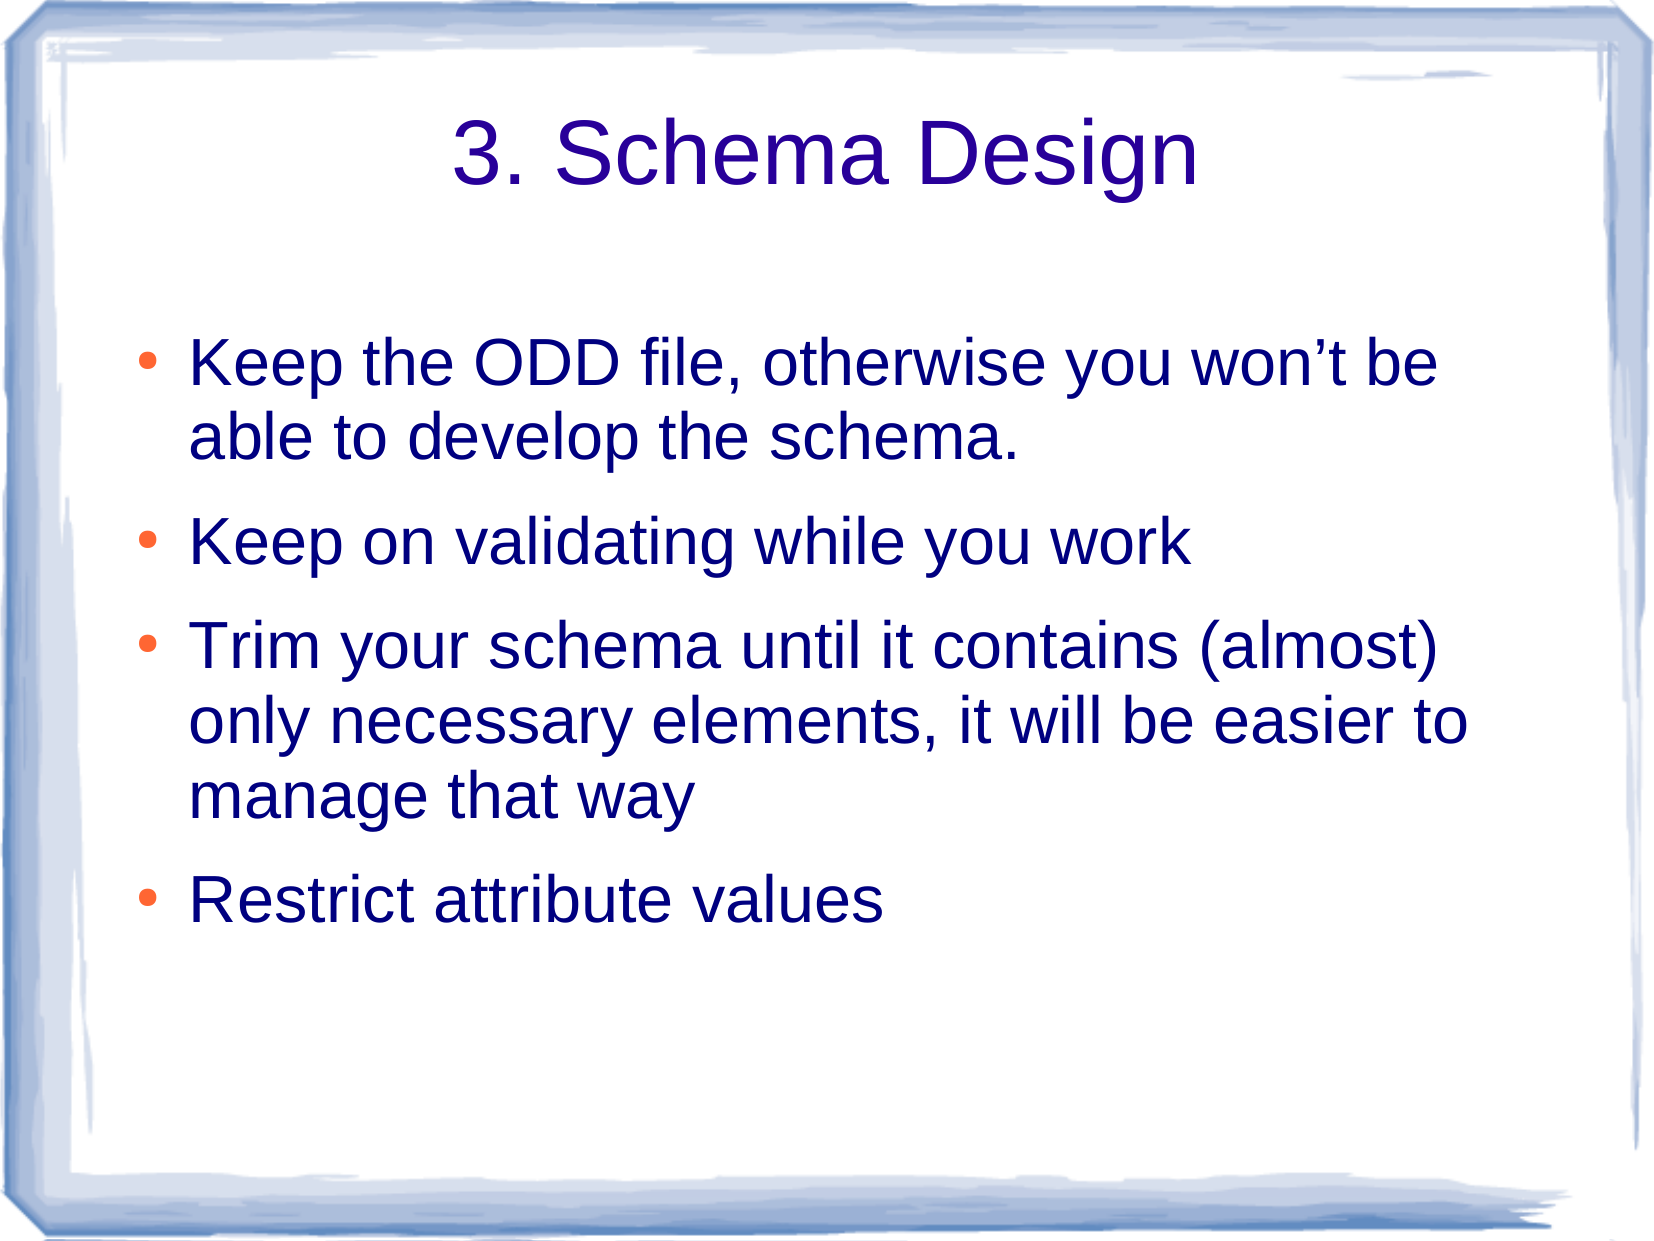

# 3. Schema Design
Keep the ODD file, otherwise you won’t be able to develop the schema.
Keep on validating while you work
Trim your schema until it contains (almost) only necessary elements, it will be easier to manage that way
Restrict attribute values